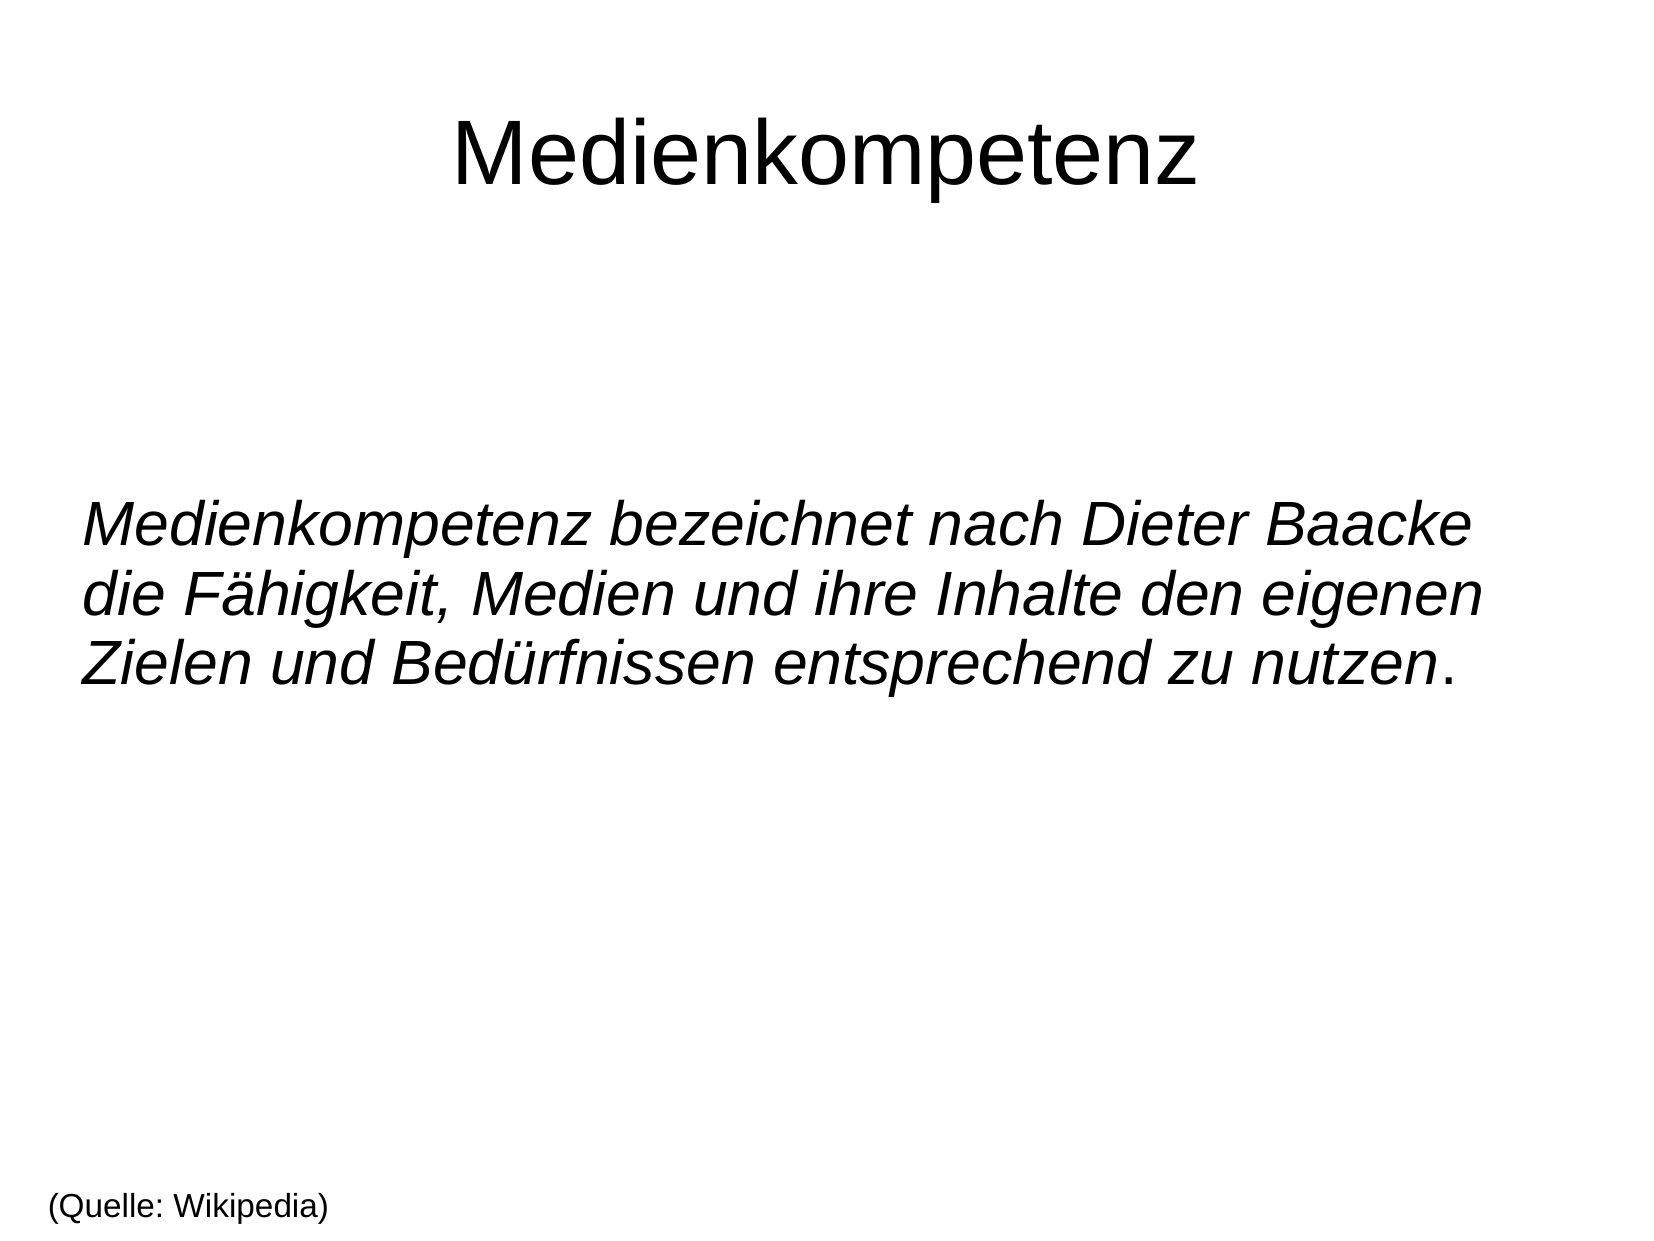

# Medienkompetenz
Medienkompetenz bezeichnet nach Dieter Baacke die Fähigkeit, Medien und ihre Inhalte den eigenen Zielen und Bedürfnissen entsprechend zu nutzen.
 (Quelle: Wikipedia)